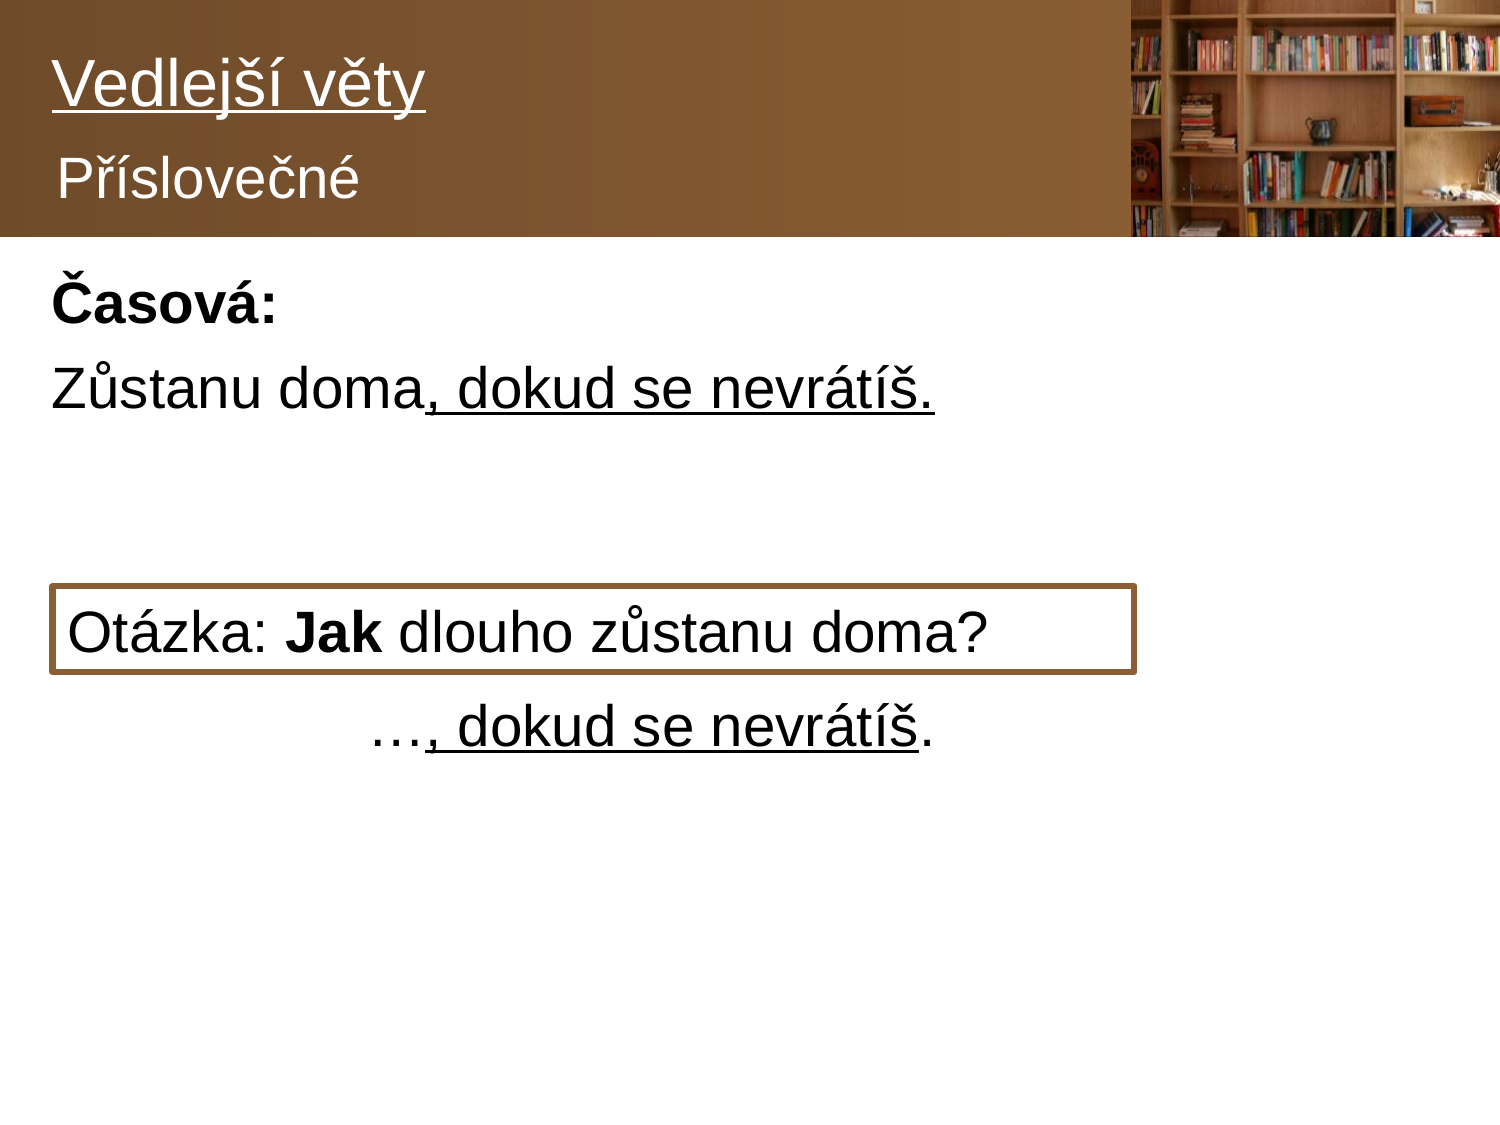

Vedlejší věty
Příslovečné
Časová:
Zůstanu doma, dokud se nevrátíš.
…, dokud se nevrátíš.
Otázka: Jak dlouho zůstanu doma?